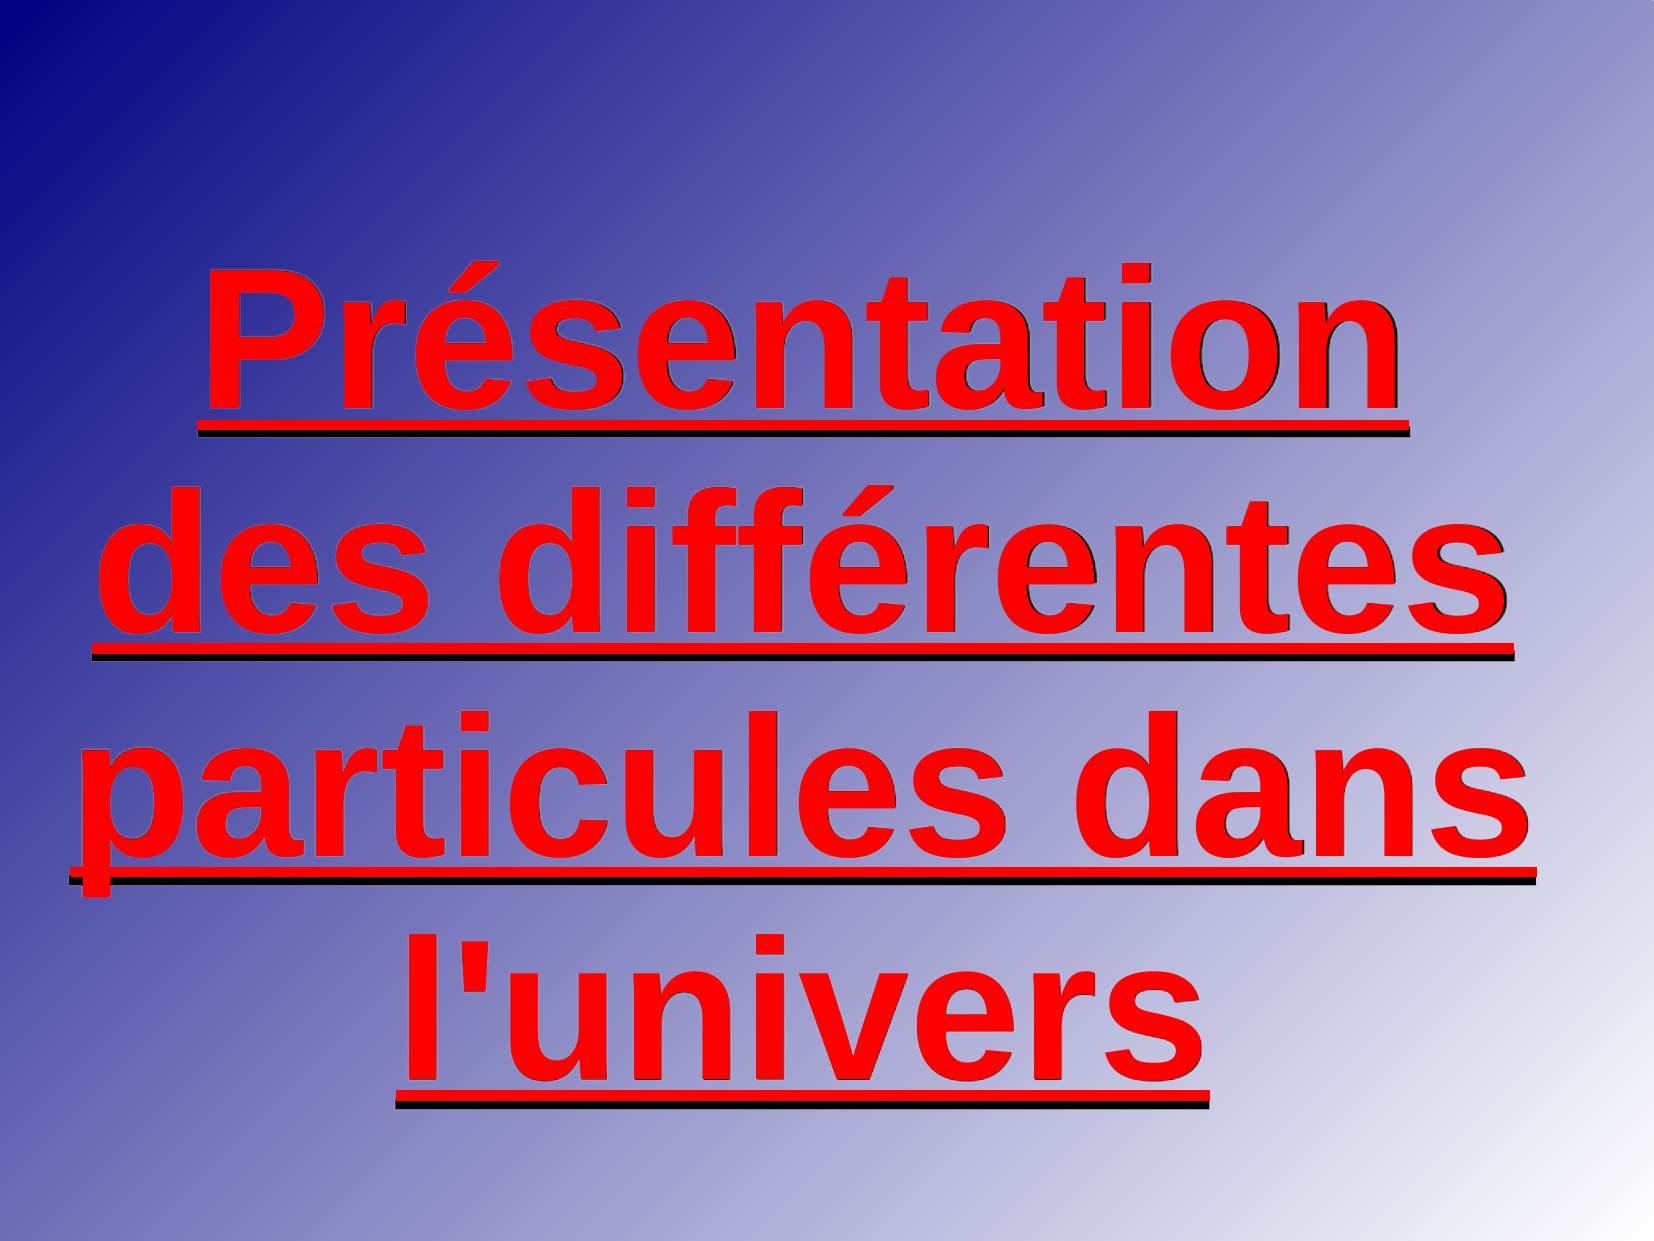

# Présentation des différentes particules dans l'univers